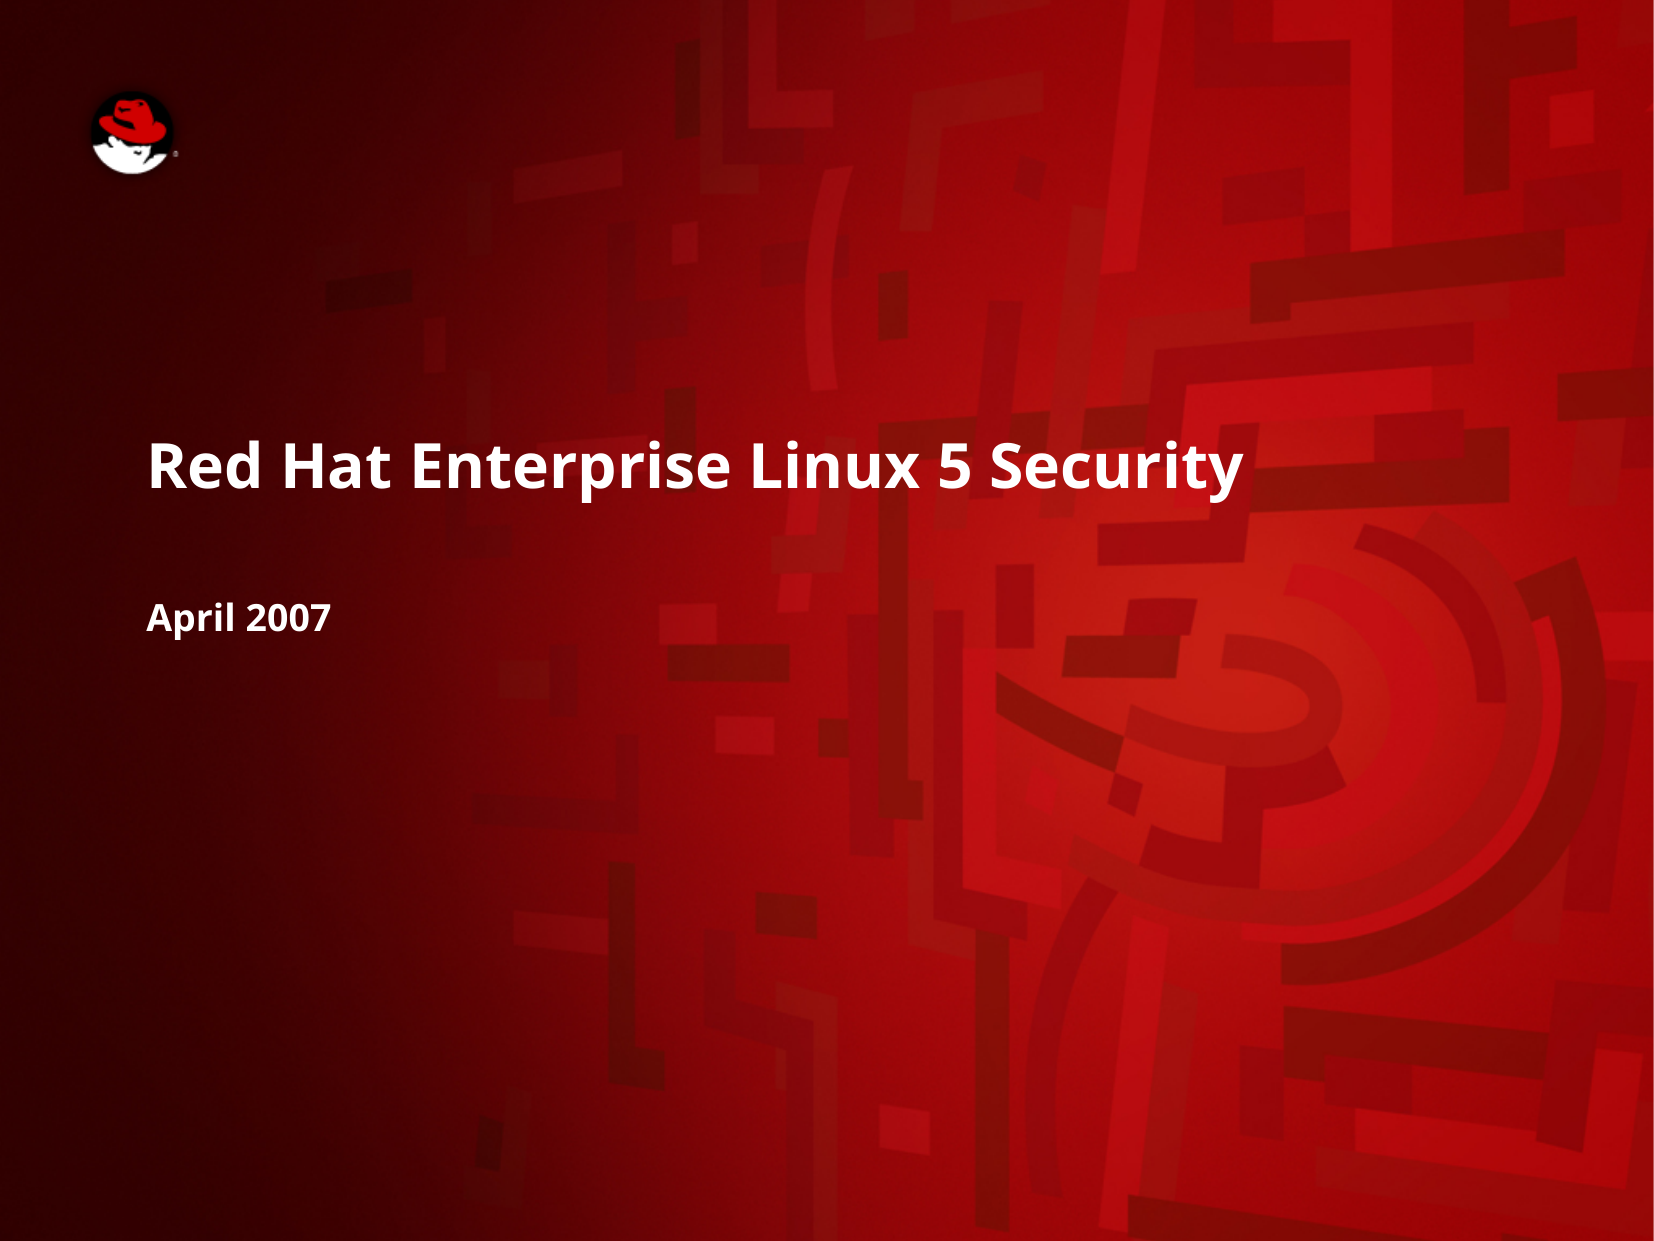

Red Hat Enterprise Linux 5 Security
April 2007